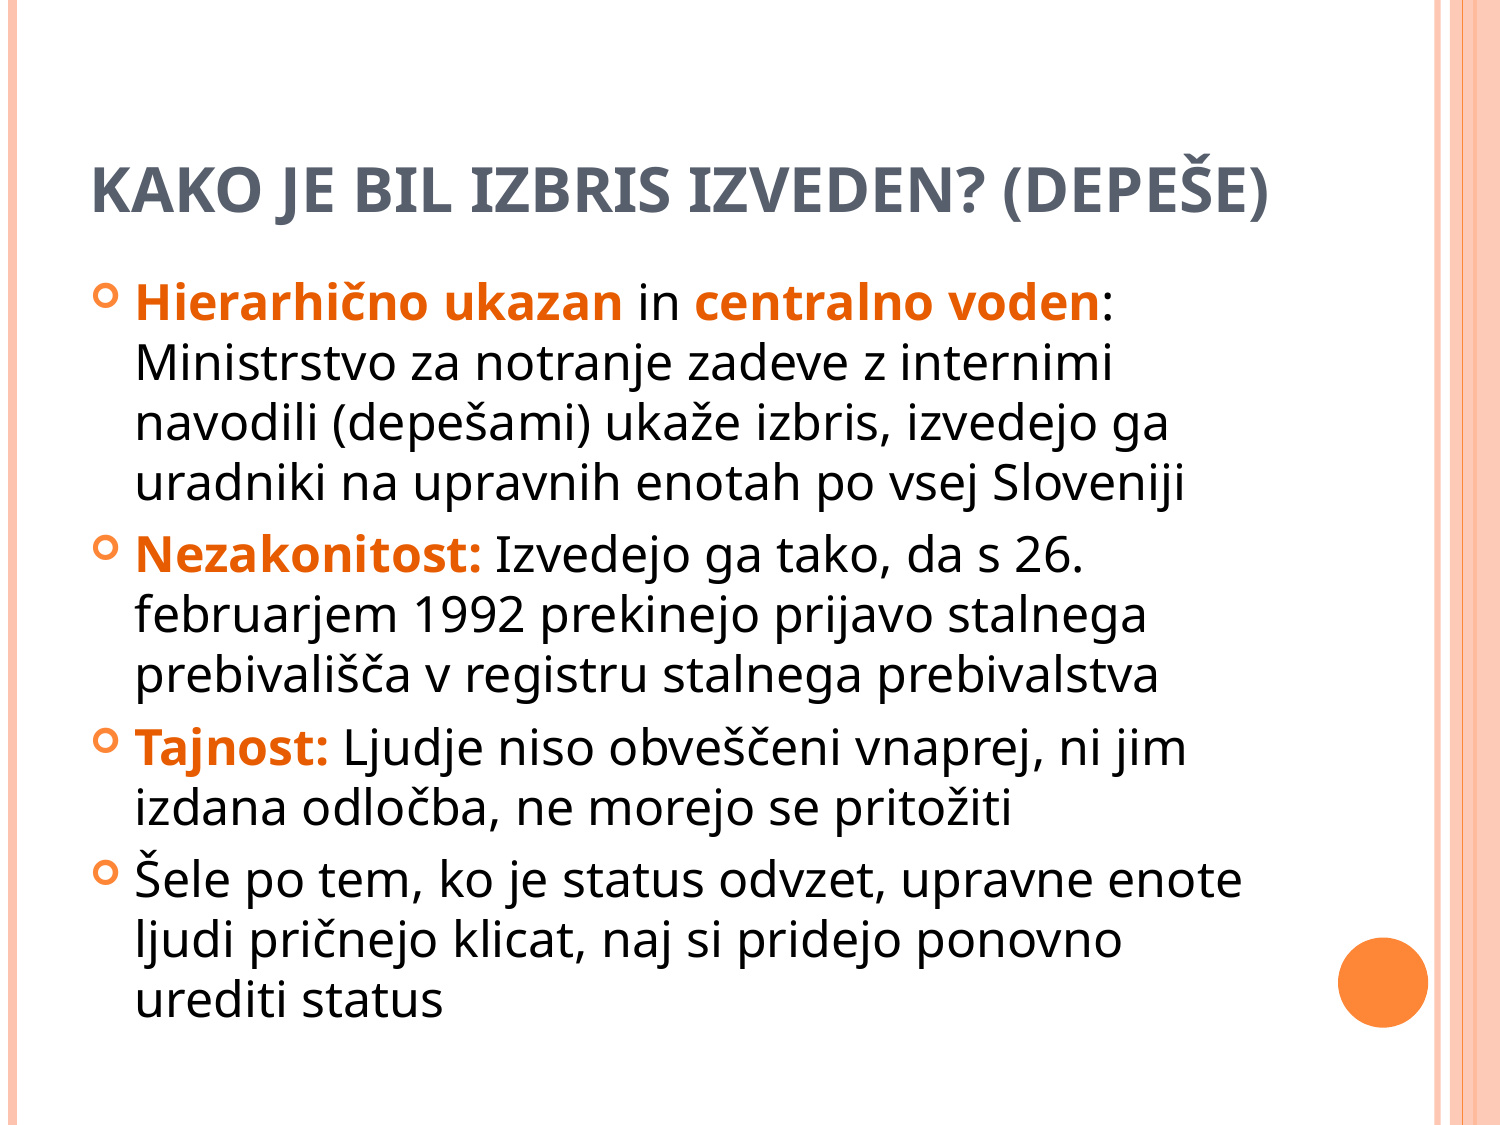

# KAKO JE BIL IZBRIS IZVEDEN? (DEPEŠE)
Hierarhično ukazan in centralno voden: Ministrstvo za notranje zadeve z internimi navodili (depešami) ukaže izbris, izvedejo ga uradniki na upravnih enotah po vsej Sloveniji
Nezakonitost: Izvedejo ga tako, da s 26. februarjem 1992 prekinejo prijavo stalnega prebivališča v registru stalnega prebivalstva
Tajnost: Ljudje niso obveščeni vnaprej, ni jim izdana odločba, ne morejo se pritožiti
Šele po tem, ko je status odvzet, upravne enote ljudi pričnejo klicat, naj si pridejo ponovno urediti status